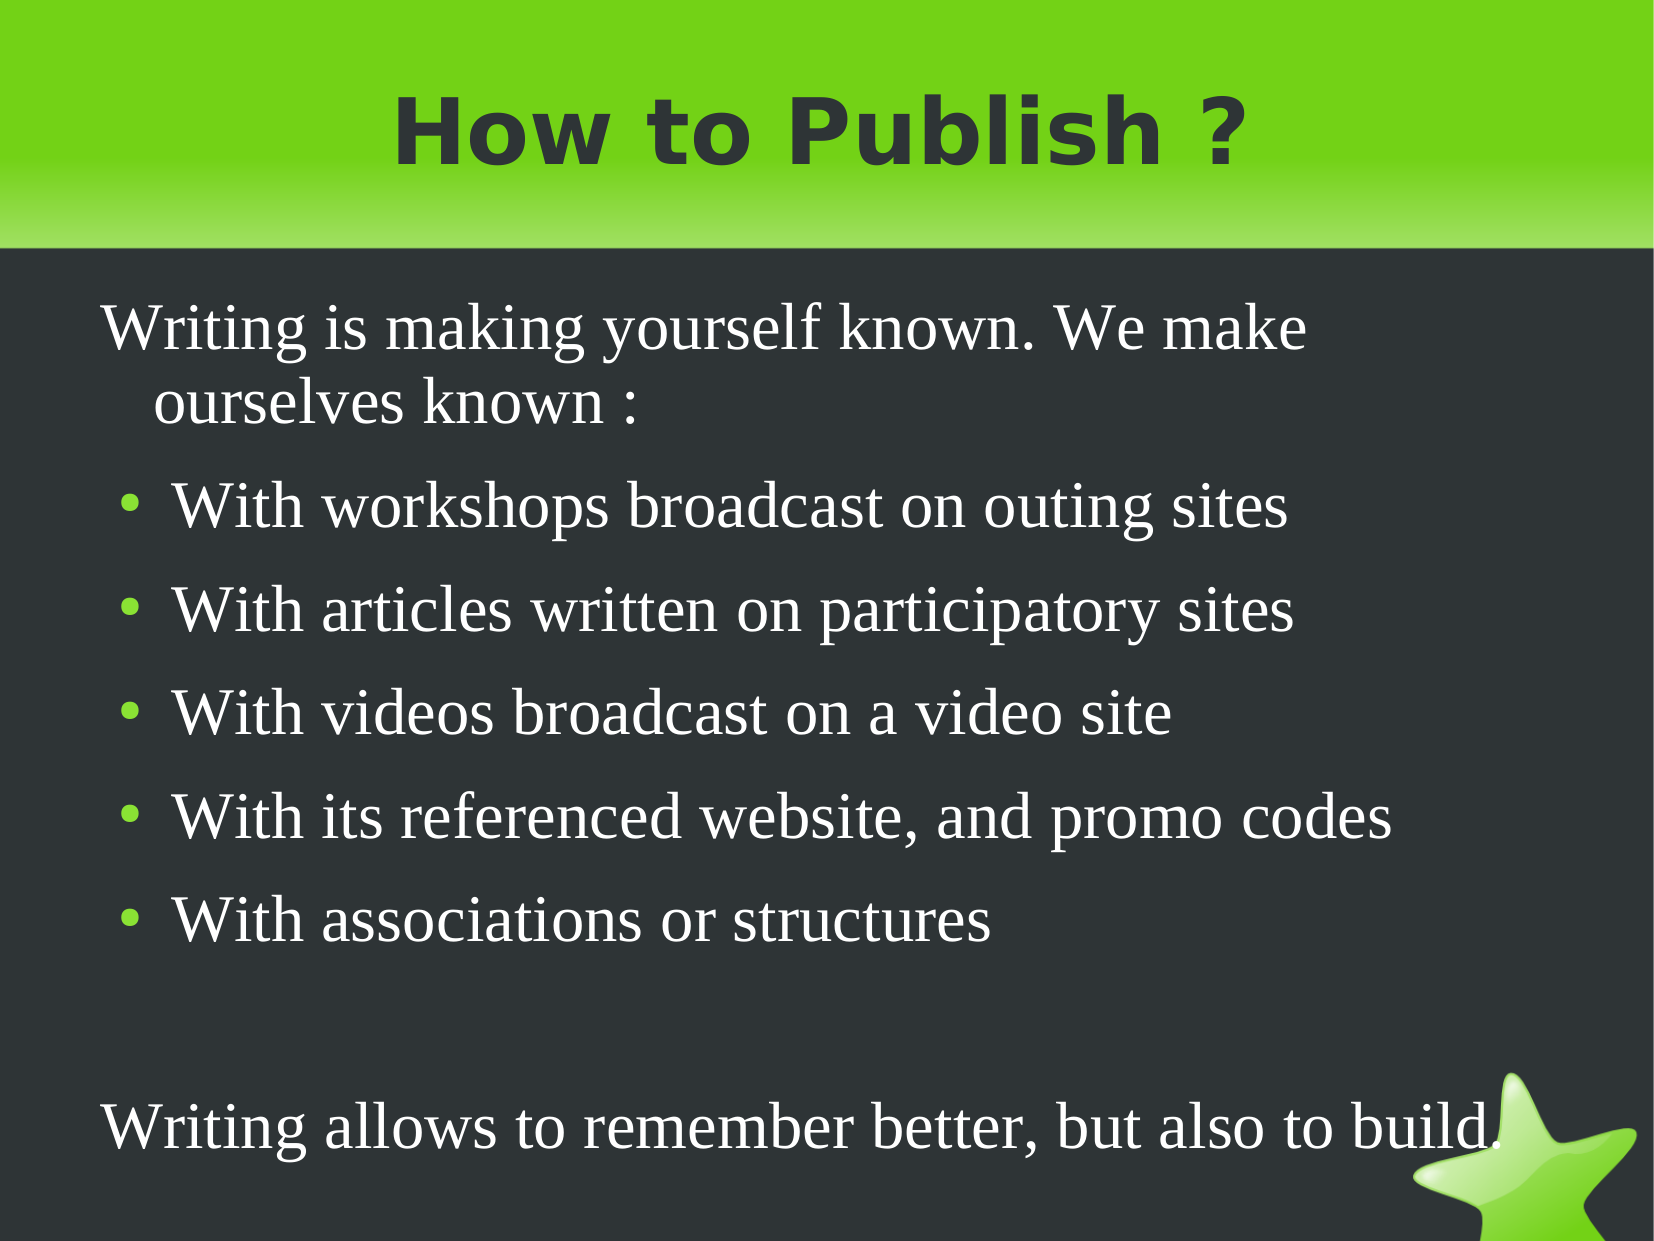

# How to Publish ?
Writing is making yourself known. We make ourselves known :
With workshops broadcast on outing sites
With articles written on participatory sites
With videos broadcast on a video site
With its referenced website, and promo codes
With associations or structures
Writing allows to remember better, but also to build.